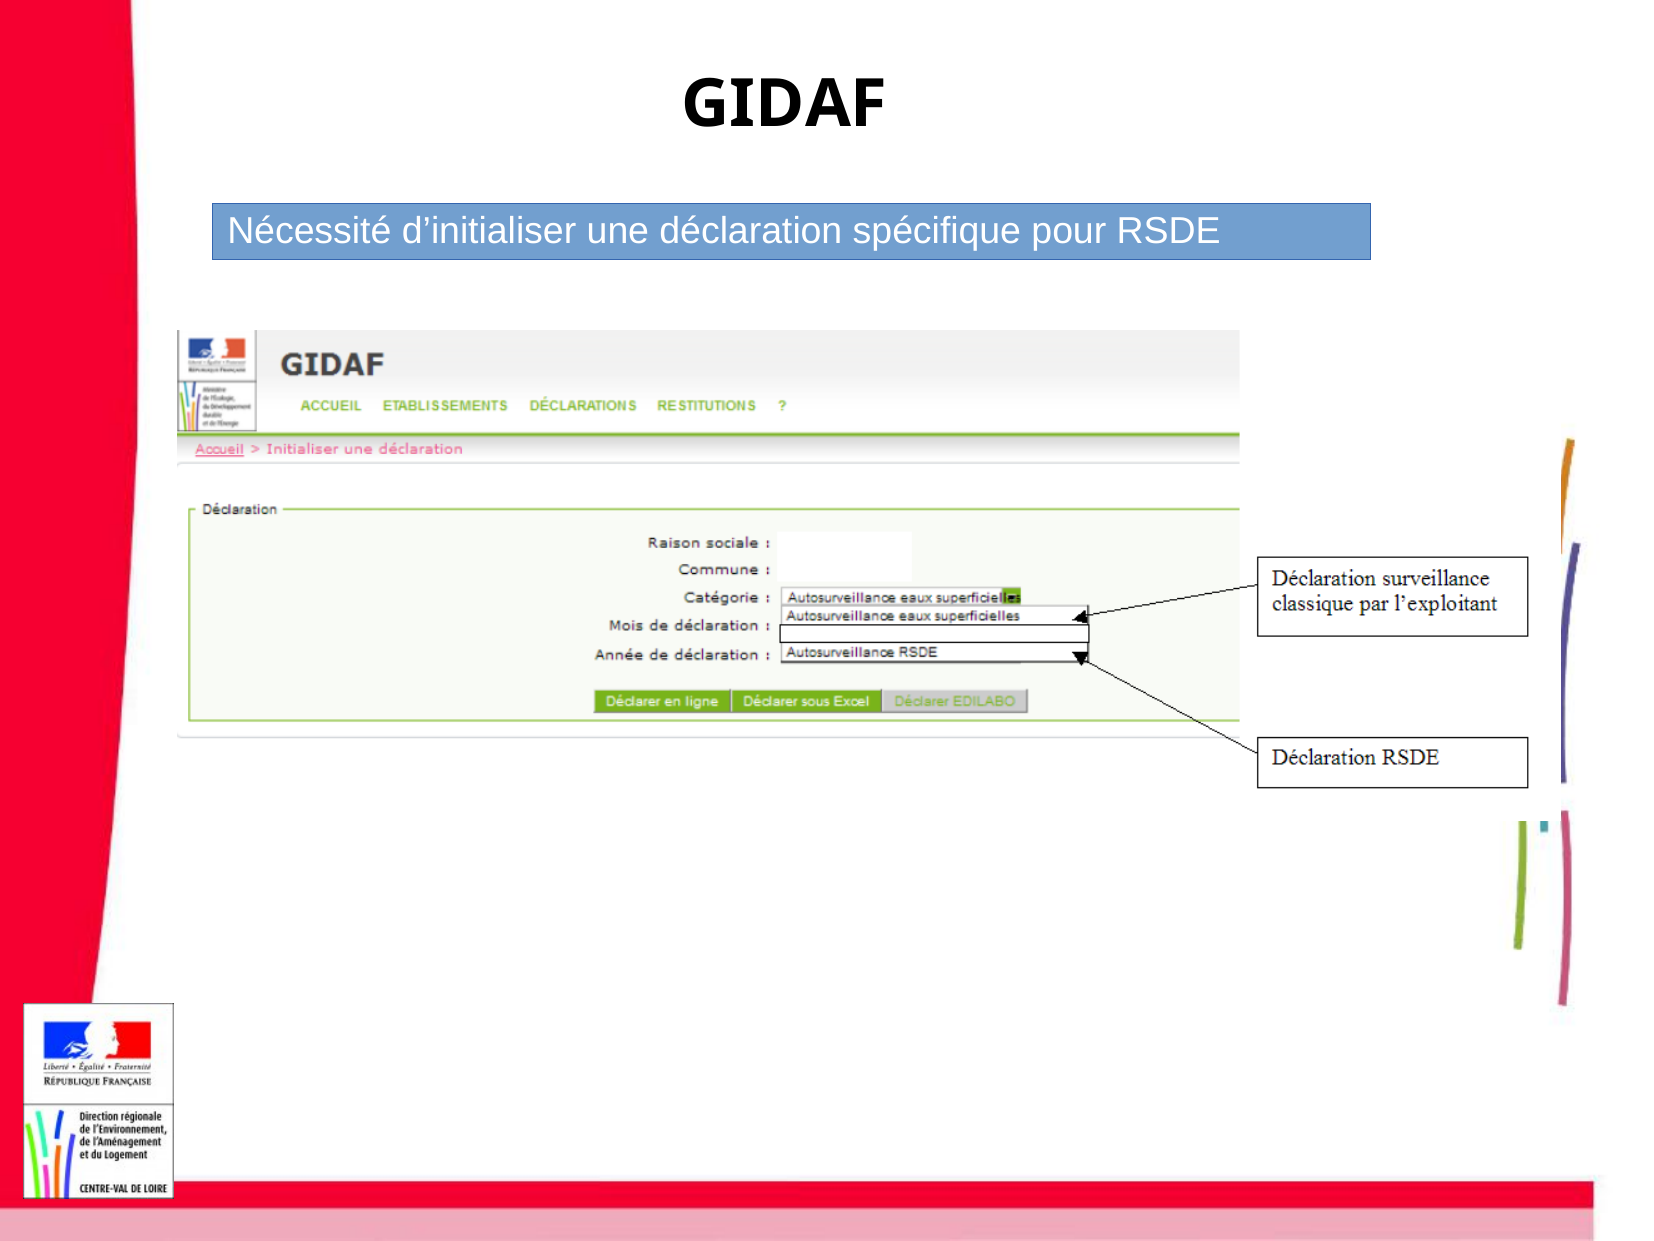

GIDAF
Nécessité d’initialiser une déclaration spécifique pour RSDE